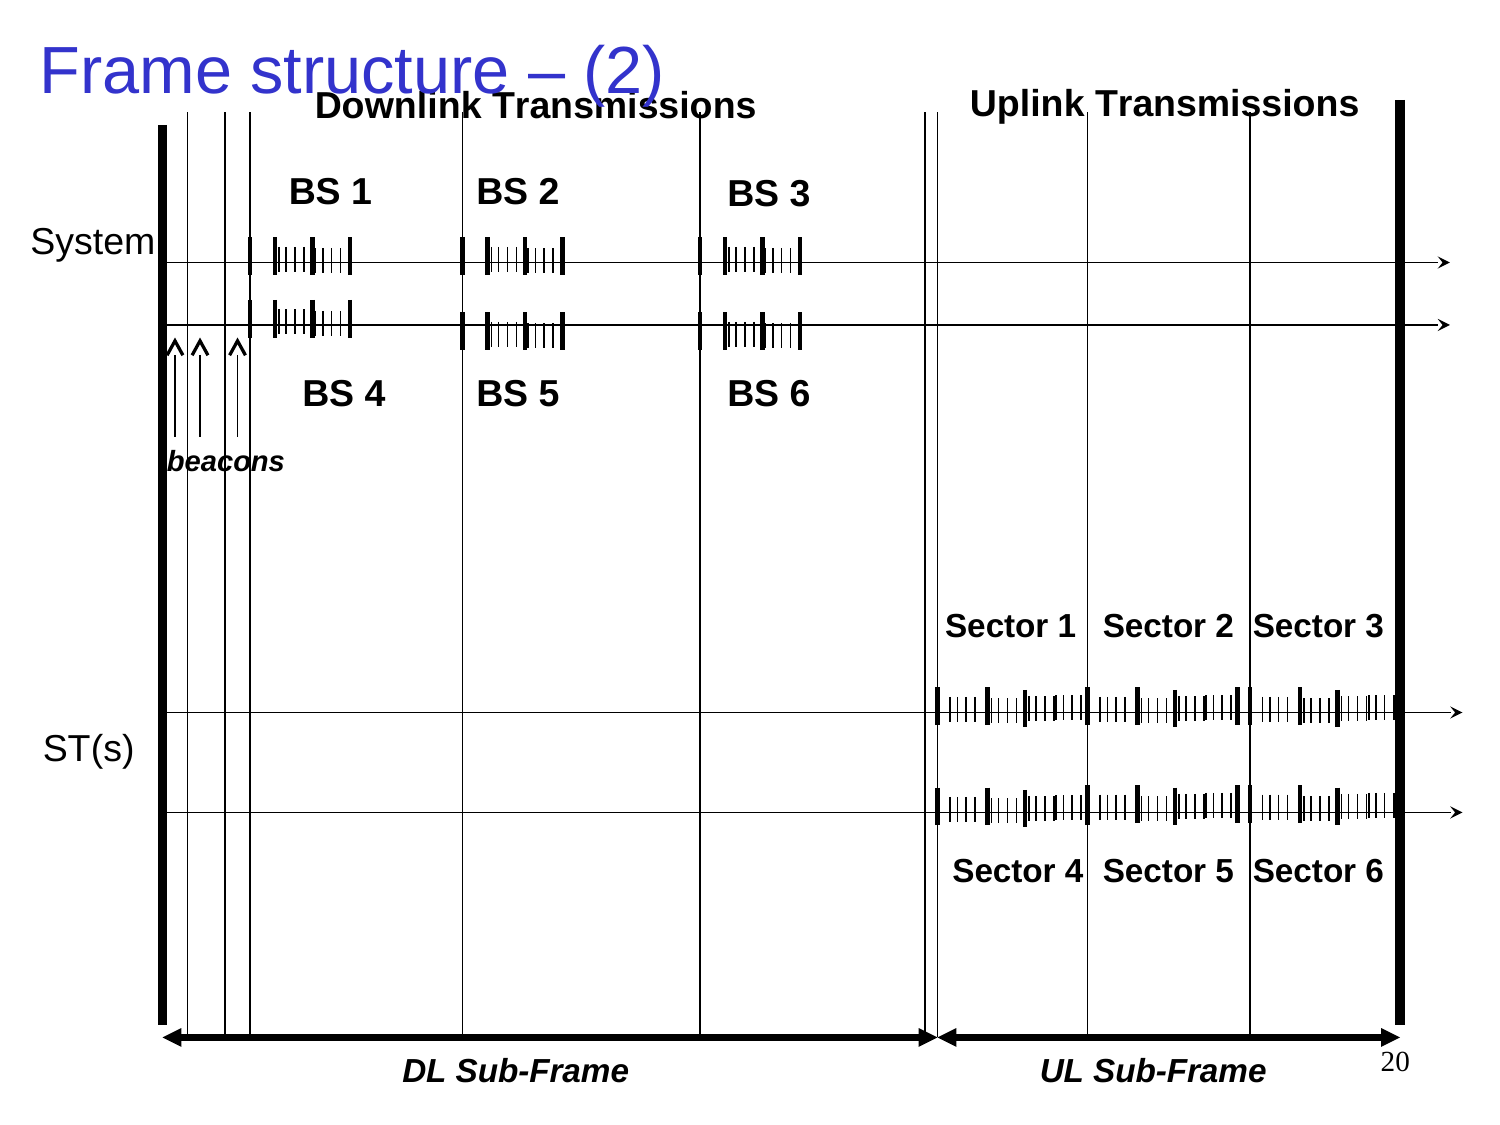

Frame structure – (2)
Uplink Transmissions
Downlink Transmissions
BS 1
BS 2
BS 3
System
BS 4
BS 5
BS 6
beacons
Sector 1
Sector 2
Sector 3
ST(s)
Sector 4
Sector 5
Sector 6
DL Sub-Frame
UL Sub-Frame
20